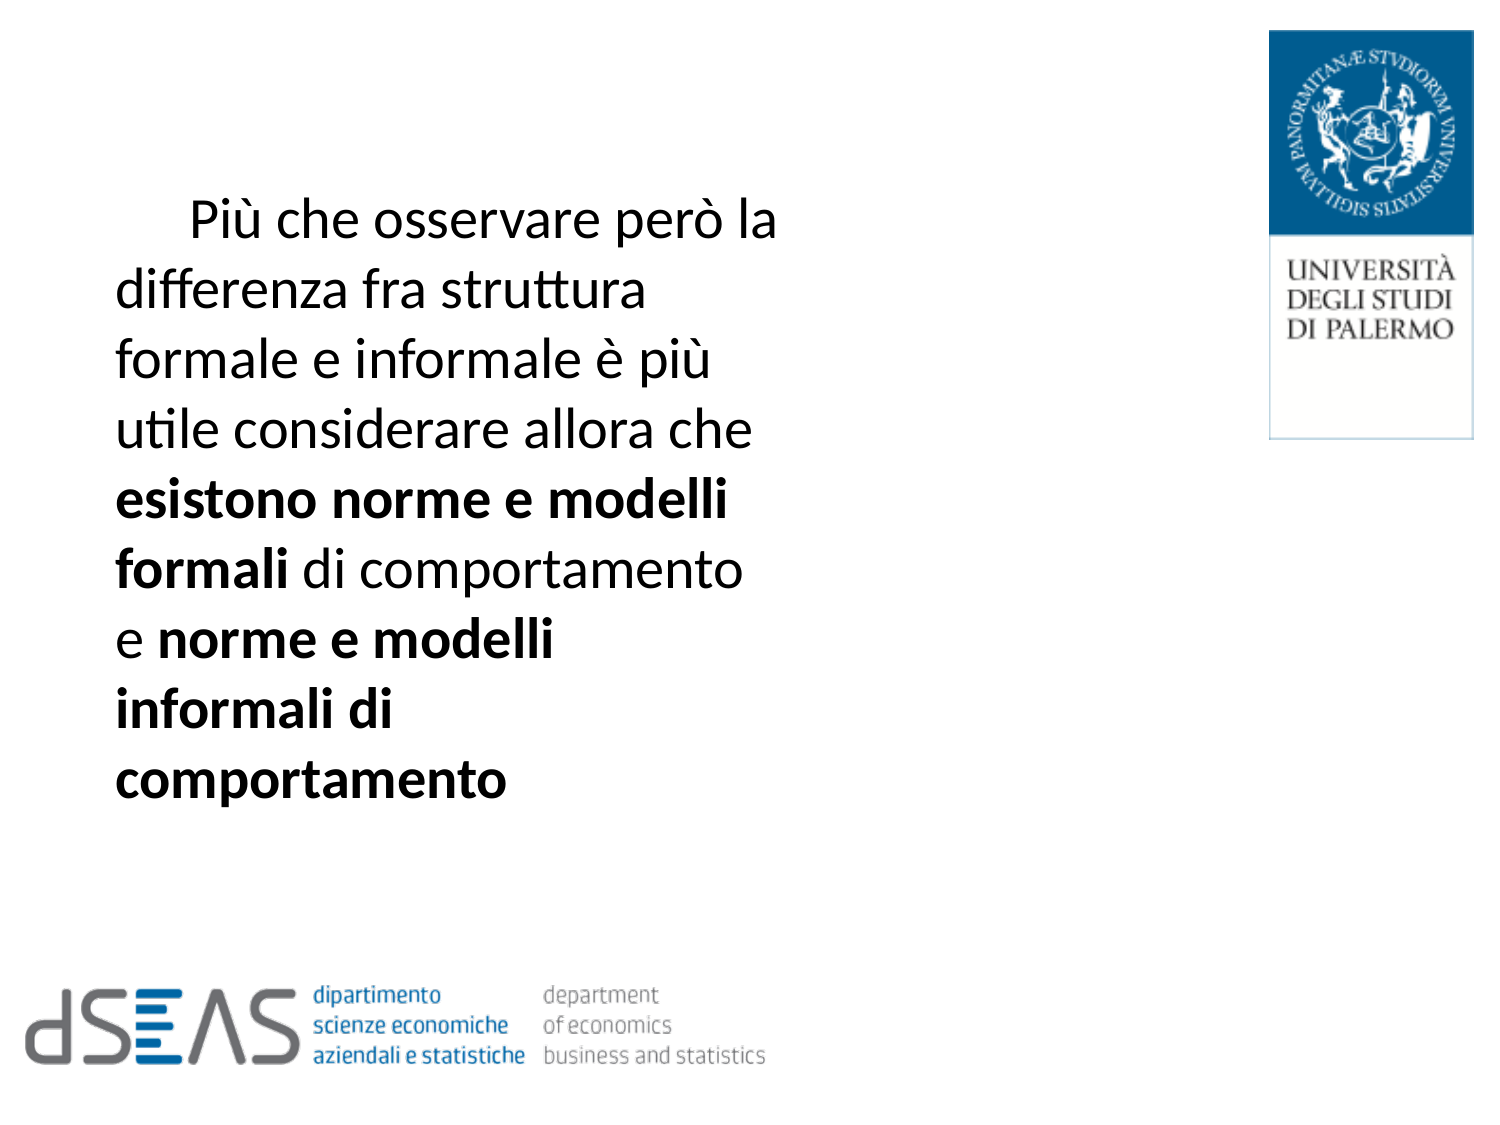

Più che osservare però la differenza fra struttura formale e informale è più utile considerare allora che esistono norme e modelli formali di comportamento e norme e modelli informali di comportamento